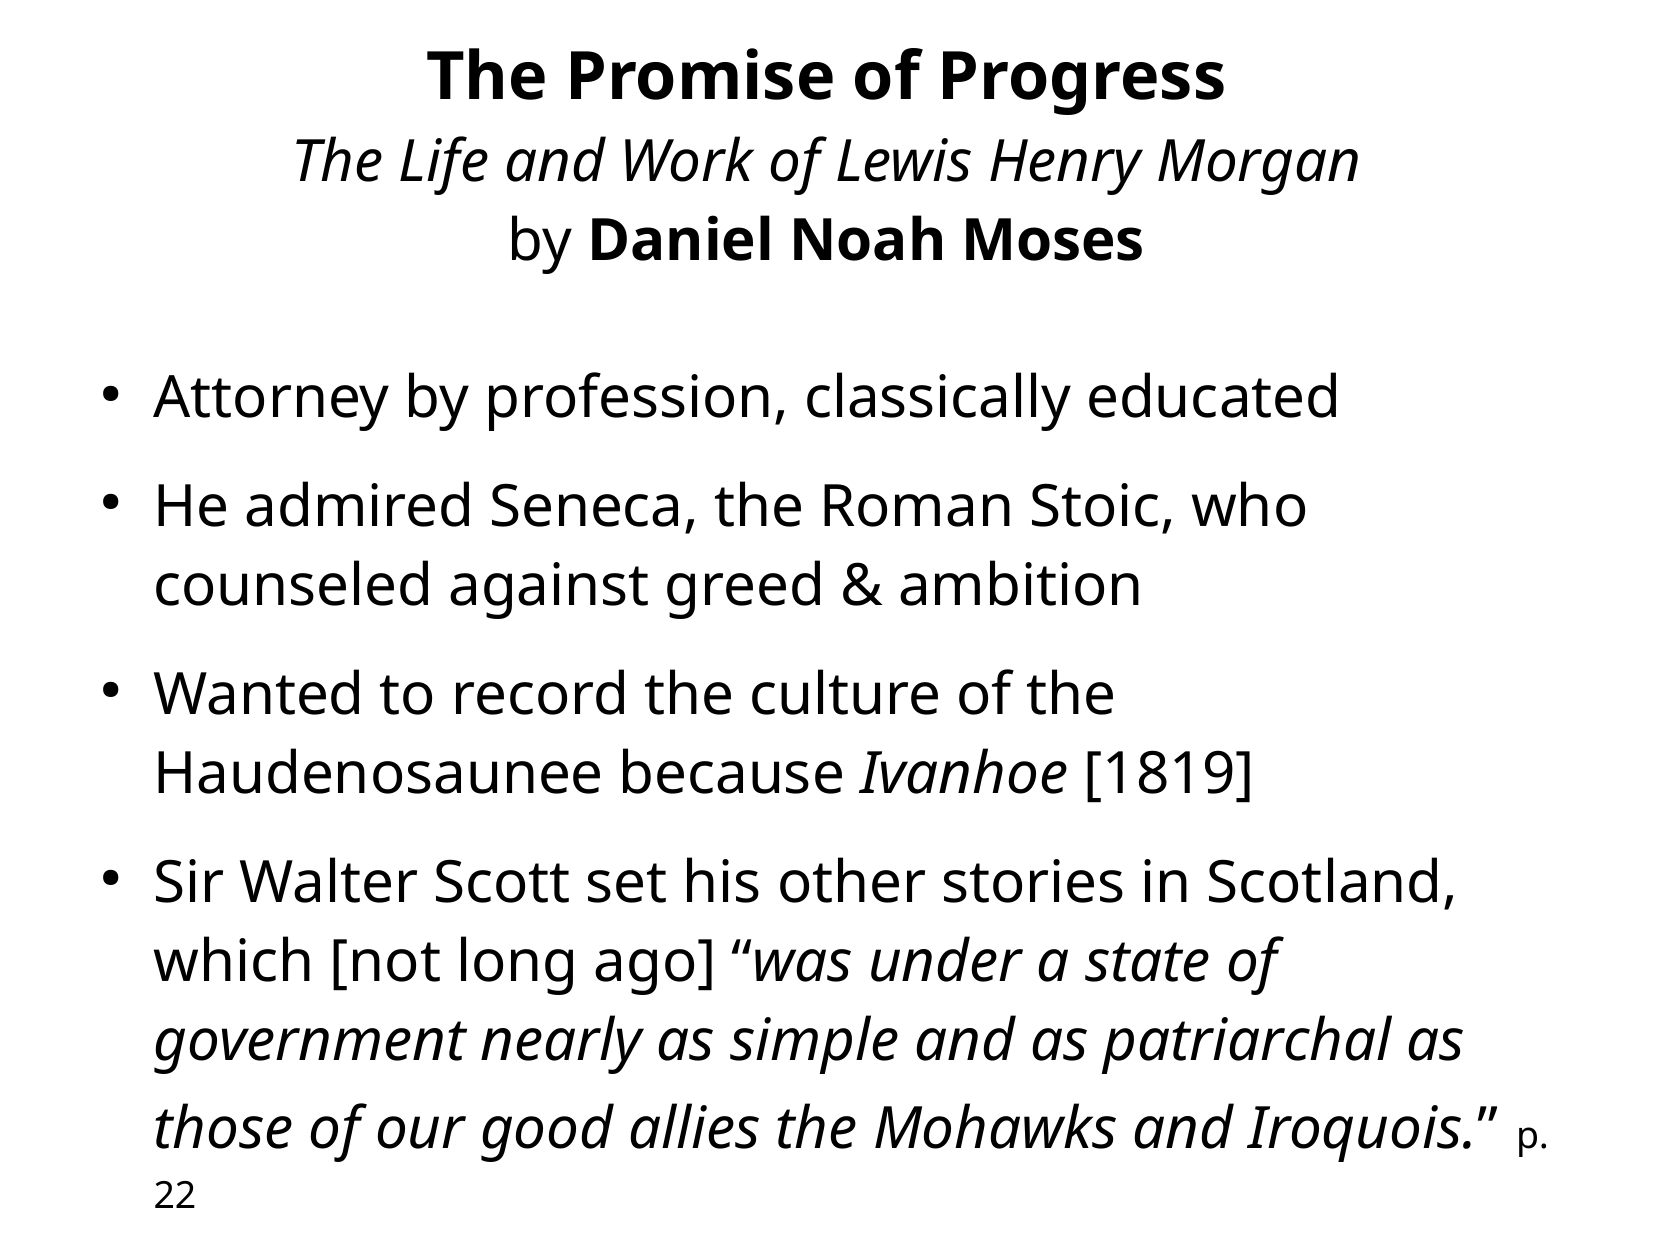

# The Promise of Progress The Life and Work of Lewis Henry Morgan by Daniel Noah Moses
Attorney by profession, classically educated
He admired Seneca, the Roman Stoic, who counseled against greed & ambition
Wanted to record the culture of the Haudenosaunee because Ivanhoe [1819]
Sir Walter Scott set his other stories in Scotland, which [not long ago] “was under a state of government nearly as simple and as patriarchal as those of our good allies the Mohawks and Iroquois.” p. 22